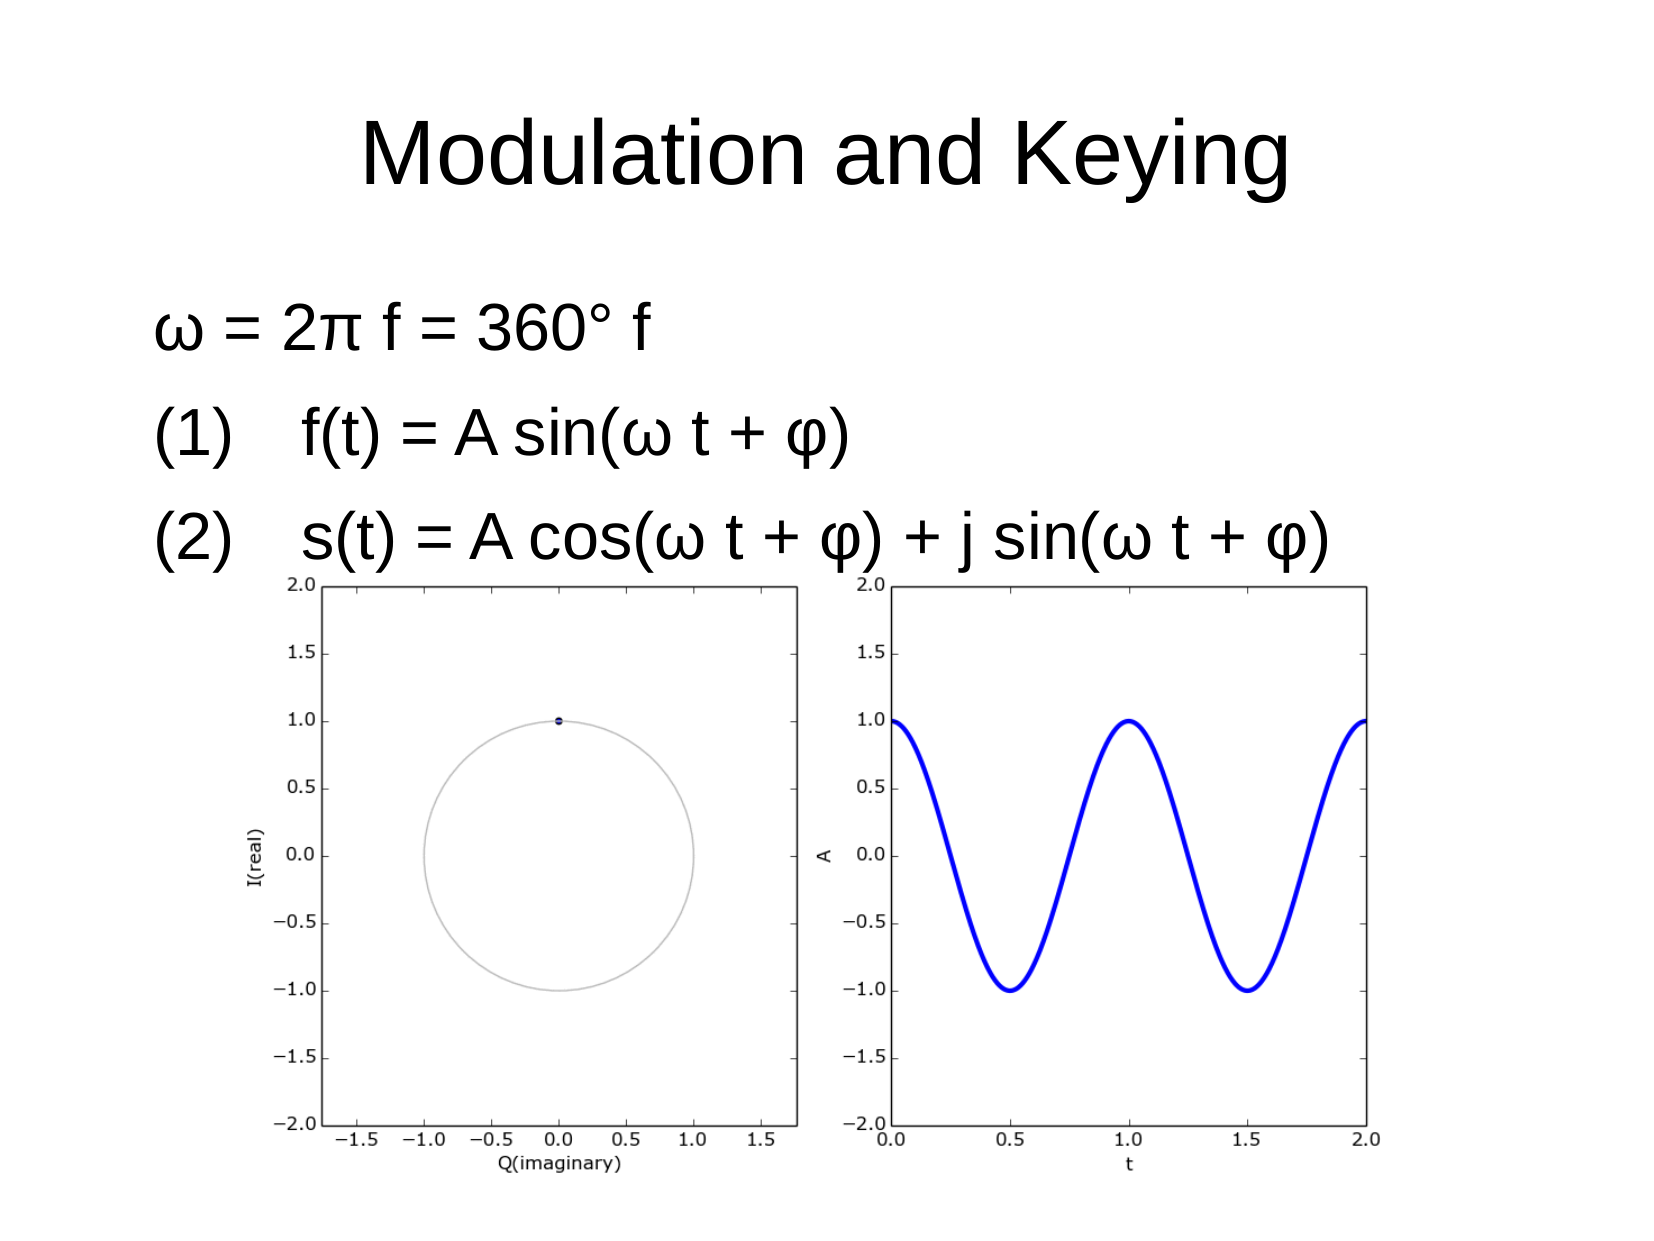

# Modulation and Keying
ω = 2π f = 360° f
(1)	f(t) = A sin(ω t + φ)
(2)	s(t) = A cos(ω t + φ) + j sin(ω t + φ)